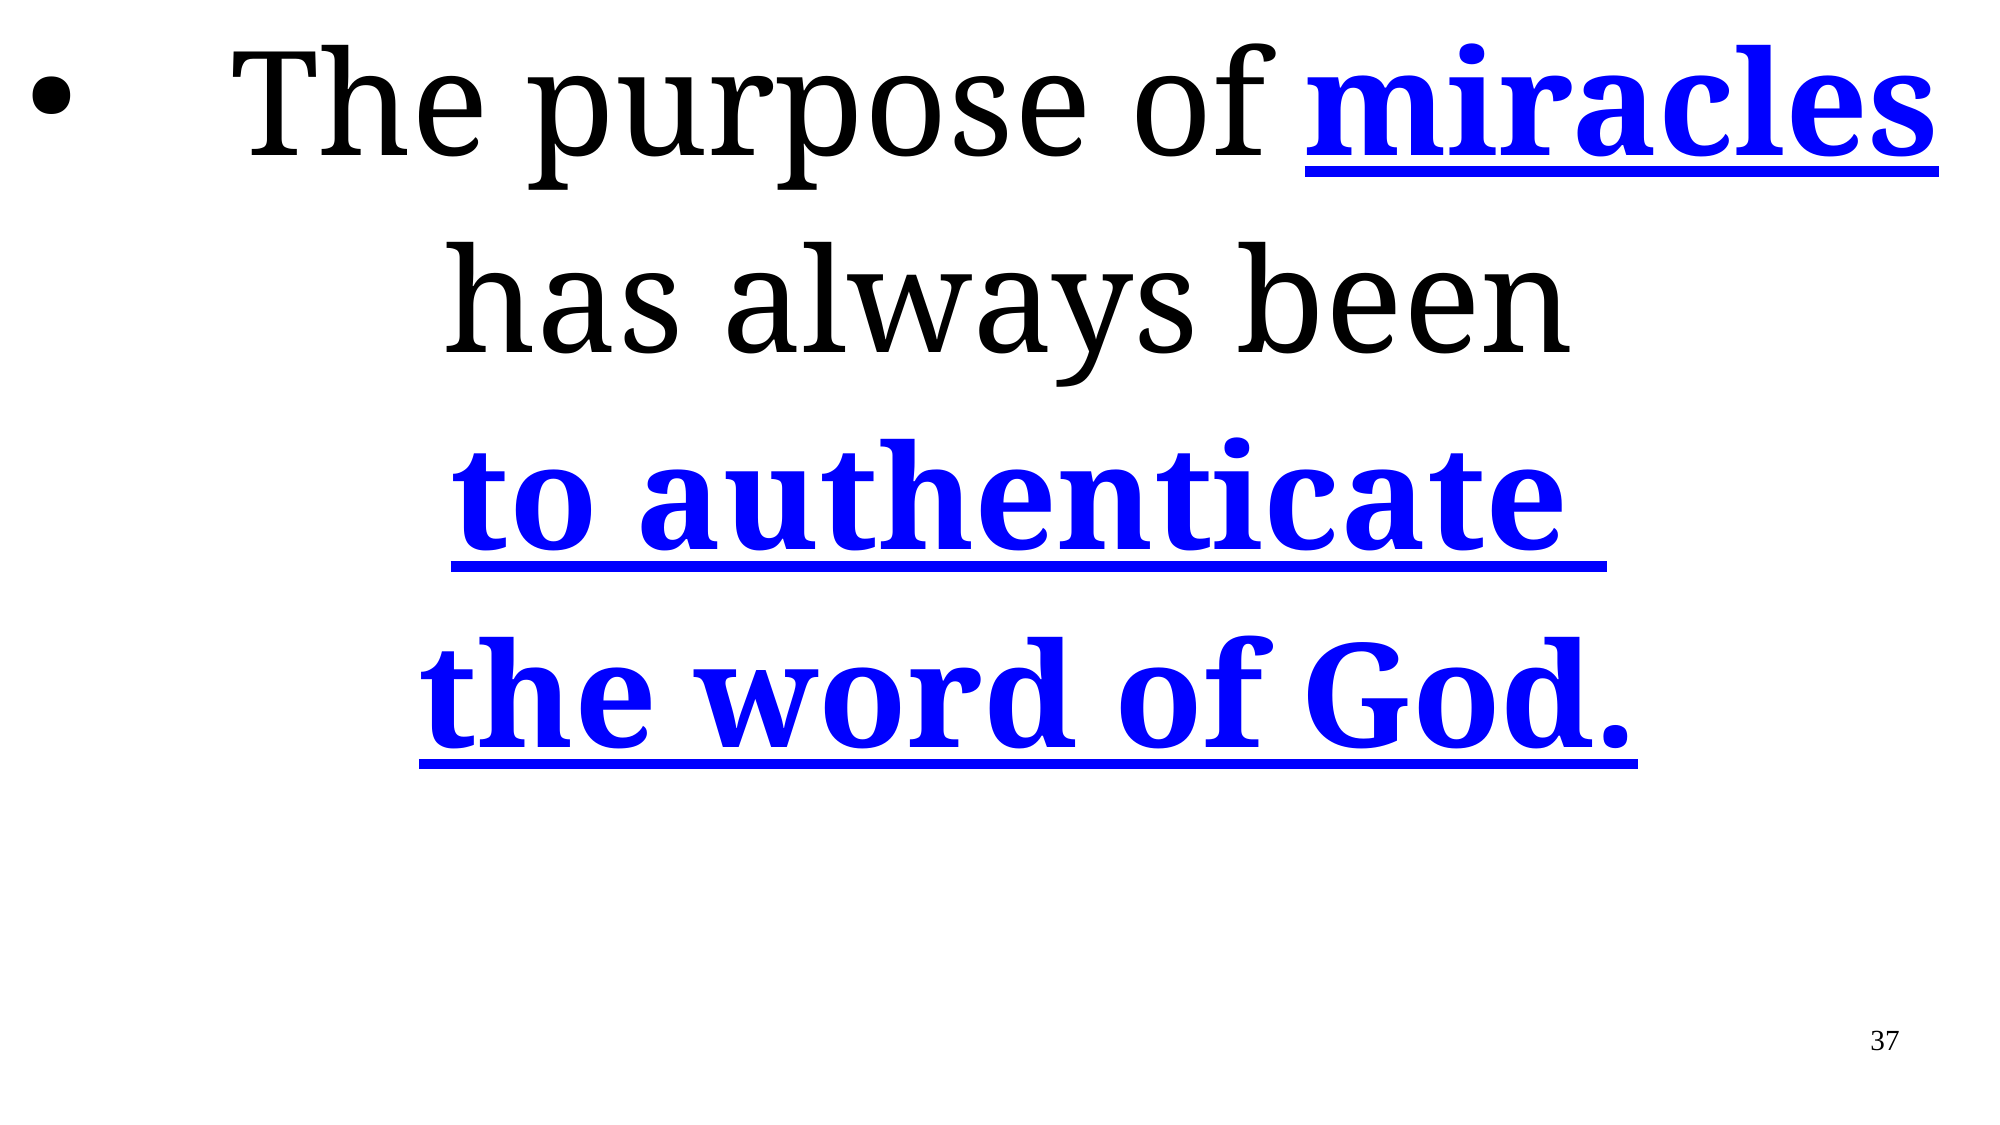

# The purpose of miracles has always been to authenticate the word of God.
37